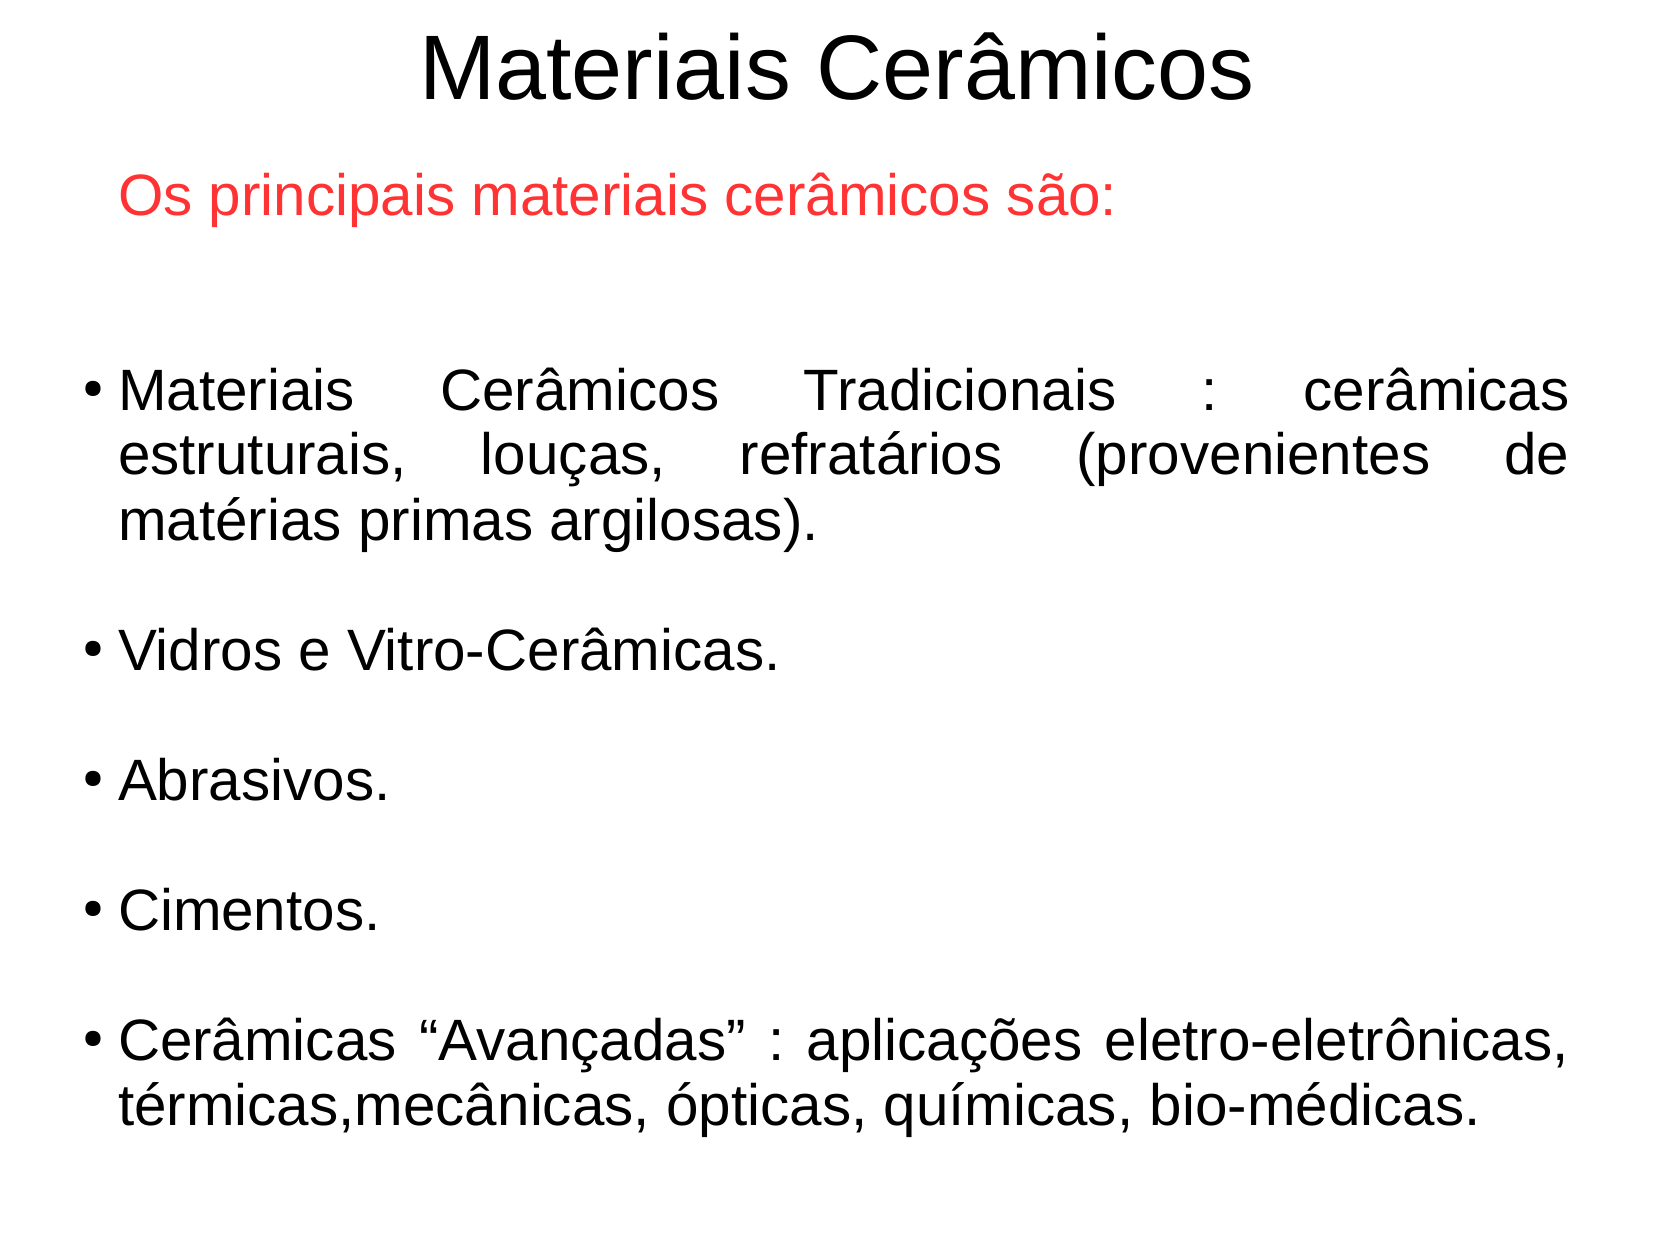

# Materiais Cerâmicos
Os principais materiais cerâmicos são:
Materiais Cerâmicos Tradicionais : cerâmicas estruturais, louças, refratários (provenientes de matérias primas argilosas).
Vidros e Vitro-Cerâmicas.
Abrasivos.
Cimentos.
Cerâmicas “Avançadas” : aplicações eletro-eletrônicas, térmicas,mecânicas, ópticas, químicas, bio-médicas.